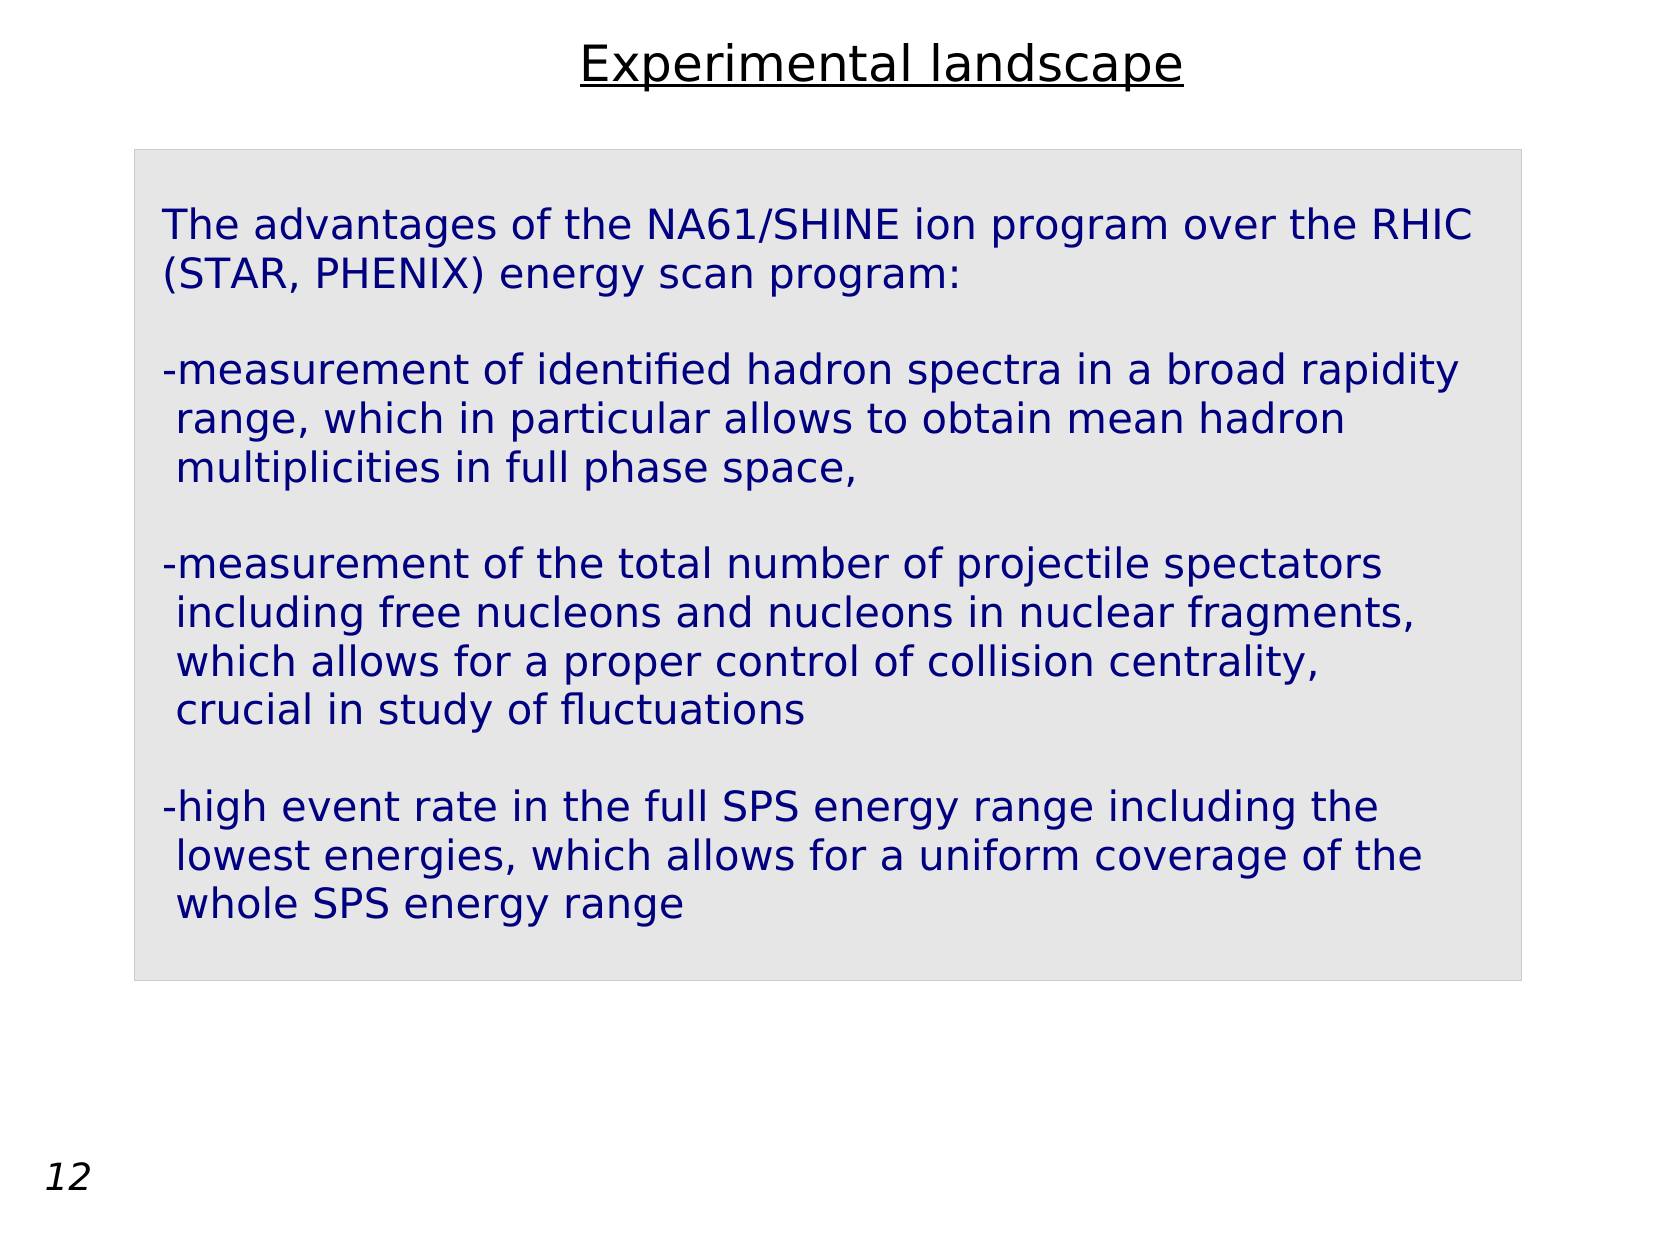

Experimental landscape
The advantages of the NA61/SHINE ion program over the RHIC
(STAR, PHENIX) energy scan program:
-measurement of identified hadron spectra in a broad rapidity
 range, which in particular allows to obtain mean hadron
 multiplicities in full phase space,
-measurement of the total number of projectile spectators
 including free nucleons and nucleons in nuclear fragments,
 which allows for a proper control of collision centrality,
 crucial in study of fluctuations
-high event rate in the full SPS energy range including the
 lowest energies, which allows for a uniform coverage of the
 whole SPS energy range